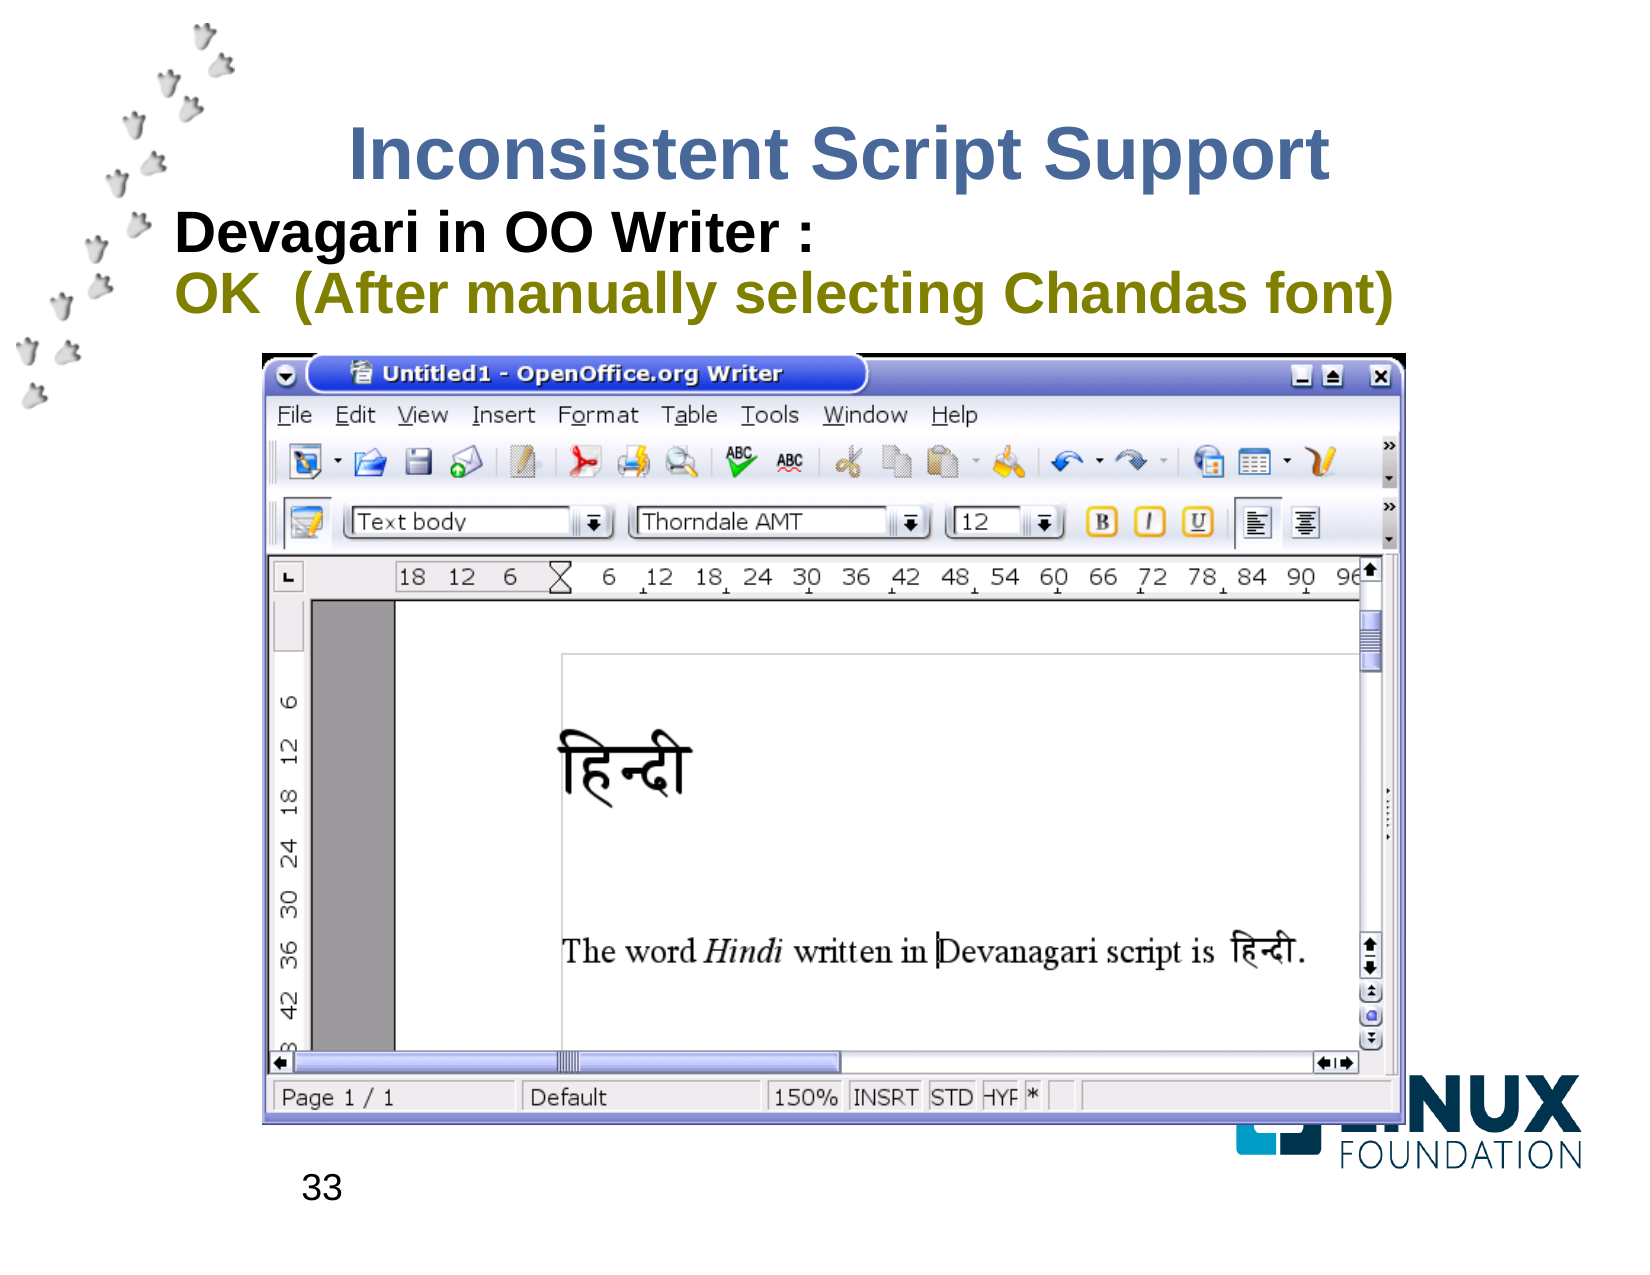

# Inconsistent Script Support
Devagari in OO Writer :
OK (After manually selecting Chandas font)